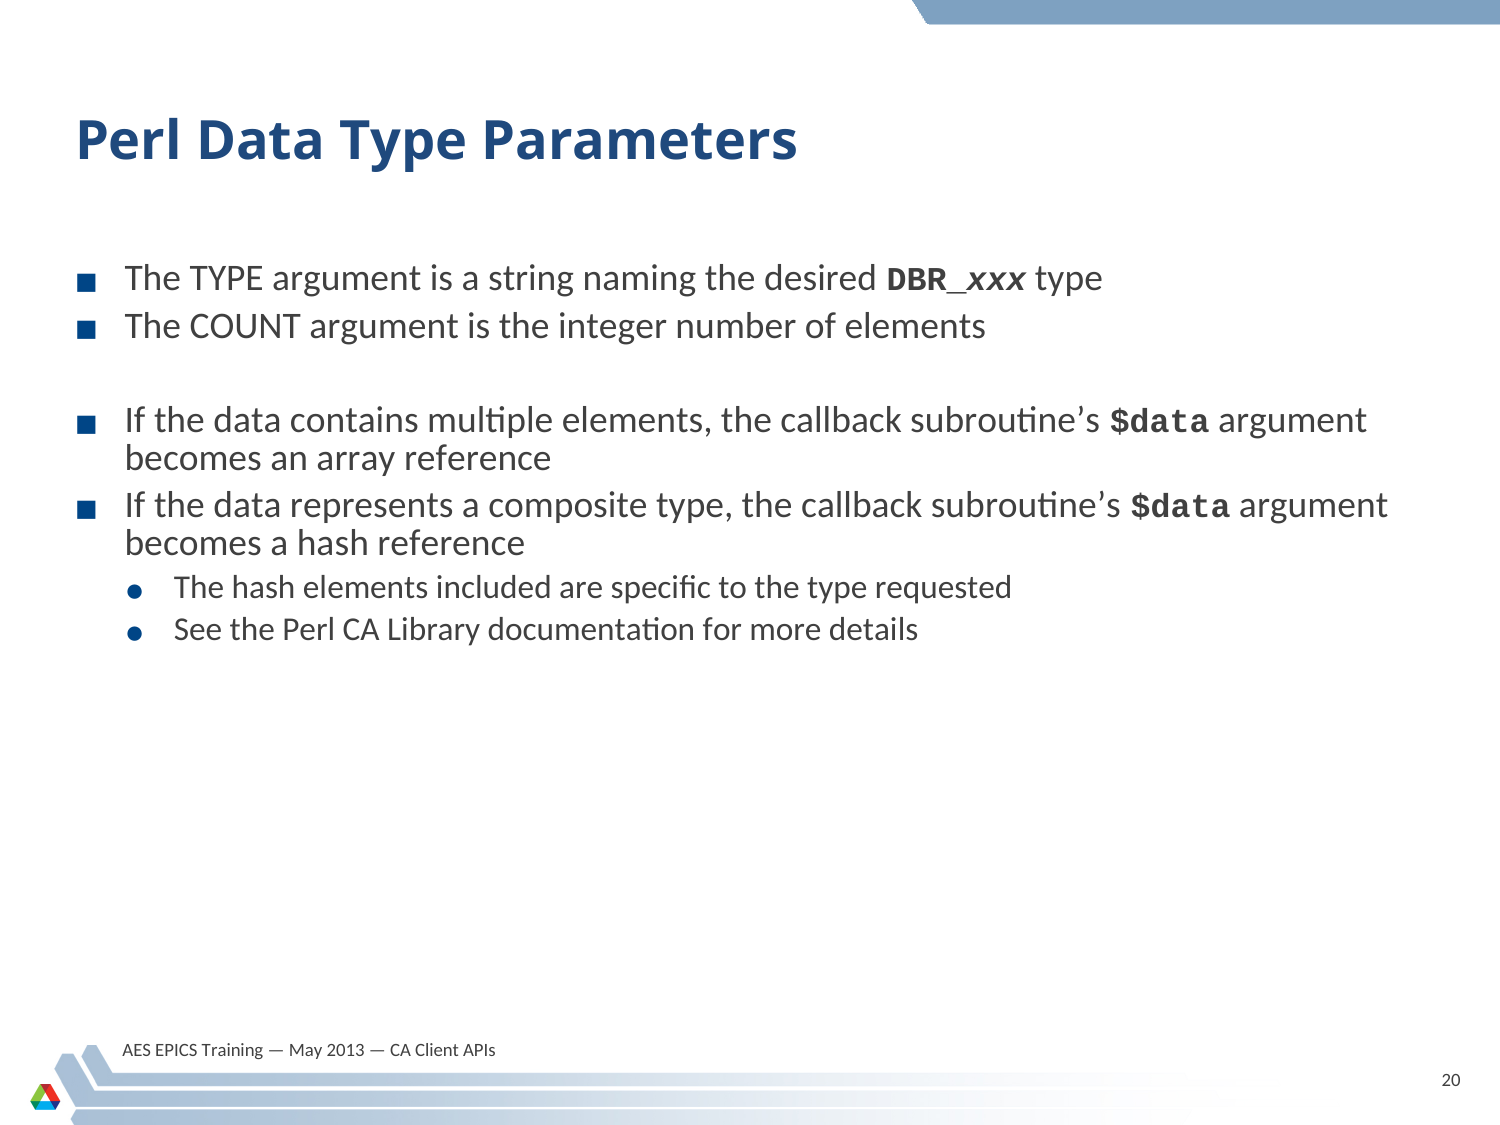

# Perl Data Type Parameters
The TYPE argument is a string naming the desired DBR_xxx type
The COUNT argument is the integer number of elements
If the data contains multiple elements, the callback subroutine’s $data argument becomes an array reference
If the data represents a composite type, the callback subroutine’s $data argument becomes a hash reference
The hash elements included are specific to the type requested
See the Perl CA Library documentation for more details
AES EPICS Training — May 2013 — CA Client APIs
20